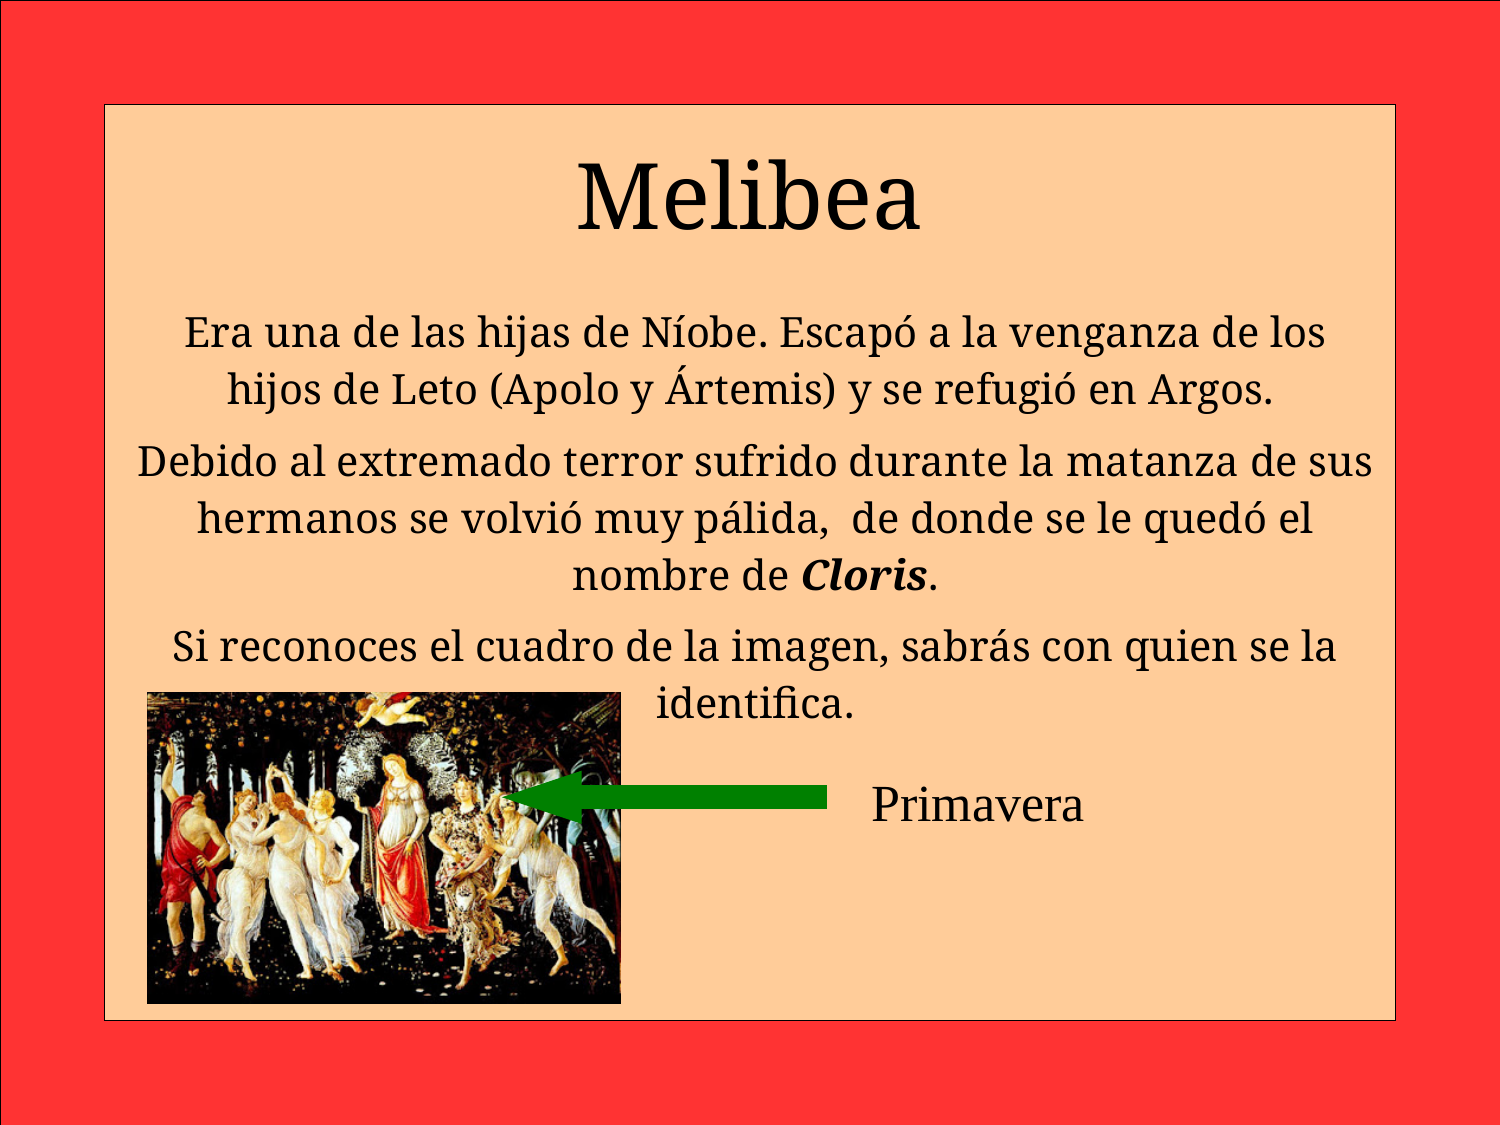

# Melibea
Era una de las hijas de Níobe. Escapó a la venganza de los hijos de Leto (Apolo y Ártemis) y se refugió en Argos.
Debido al extremado terror sufrido durante la matanza de sus hermanos se volvió muy pálida, de donde se le quedó el nombre de Cloris.
Si reconoces el cuadro de la imagen, sabrás con quien se la identifica.
Primavera